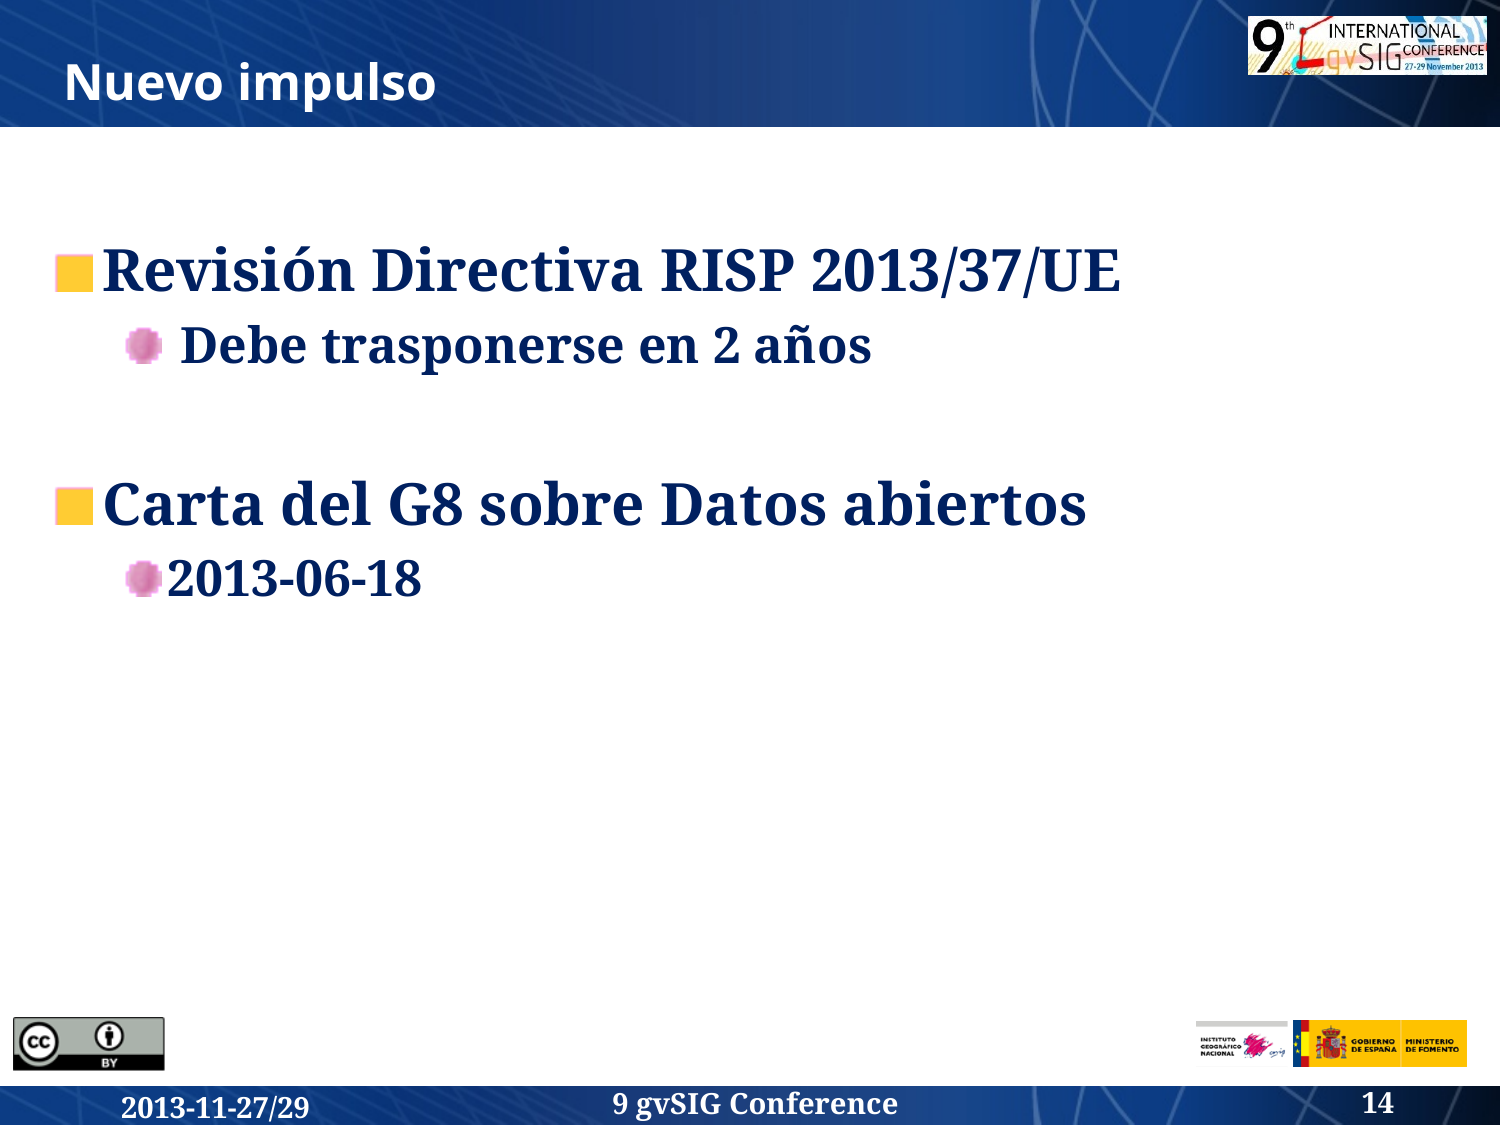

# Nuevo impulso
Revisión Directiva RISP 2013/37/UE
 Debe trasponerse en 2 años
Carta del G8 sobre Datos abiertos
2013-06-18